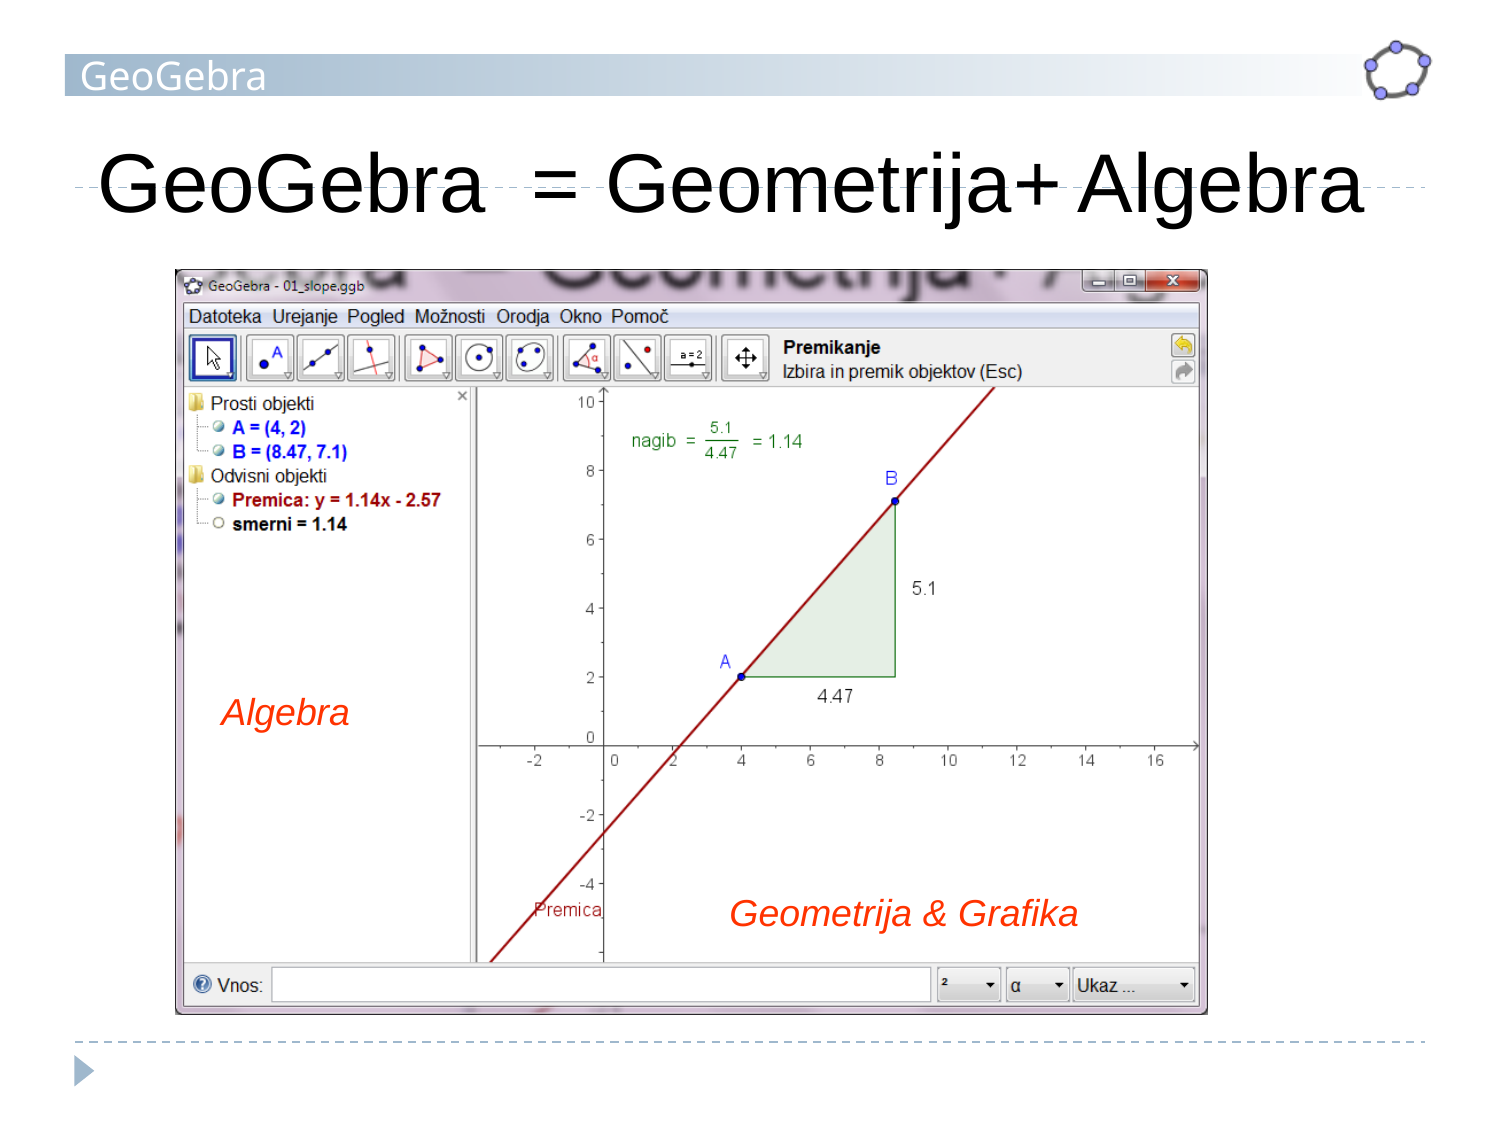

GeoGebra =
Geometrija
+
Algebra
Algebra
Geometrija & Grafika